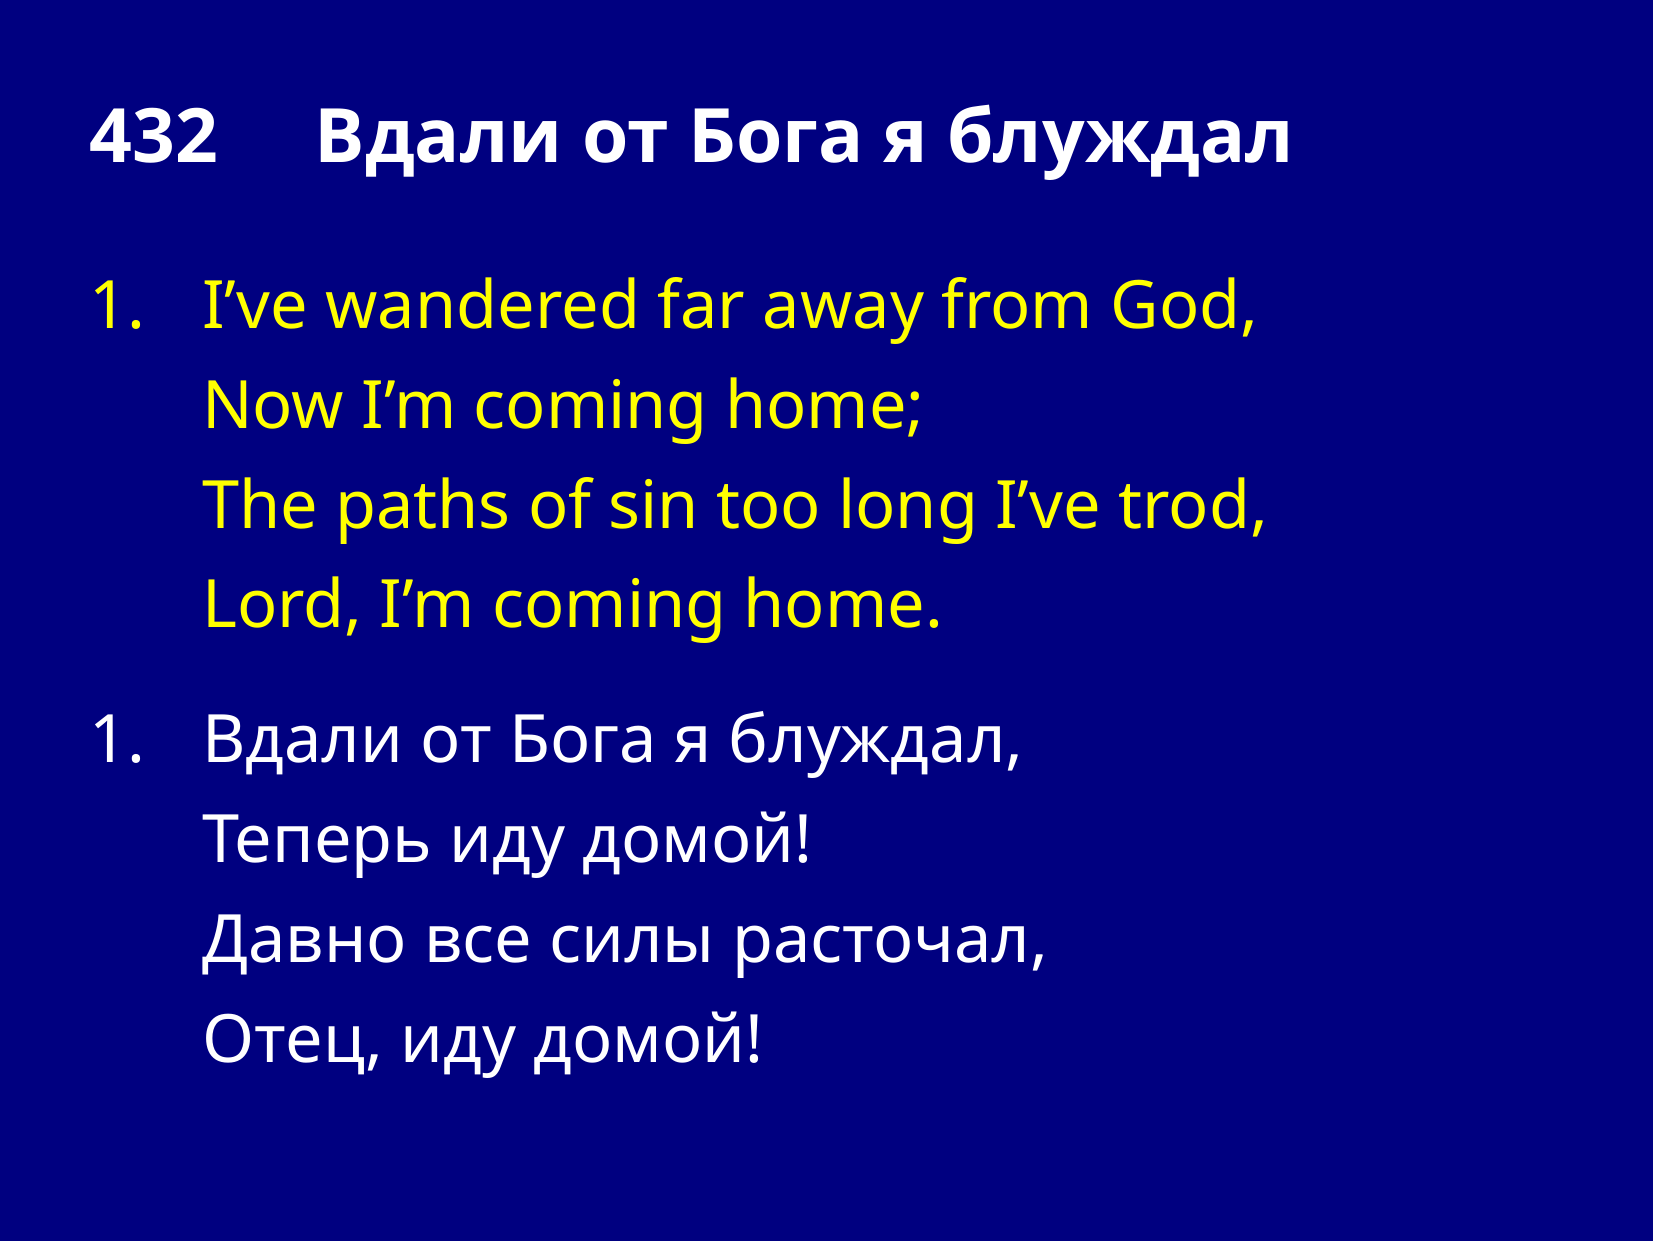

432	Вдали от Бога я блуждал
1.	I’ve wandered far away from God,
	Now I’m coming home;
	The paths of sin too long I’ve trod,
	Lord, I’m coming home.
1.	Вдали от Бога я блуждал,
	Теперь иду домой!
	Давно все силы расточал,
	Отец, иду домой!